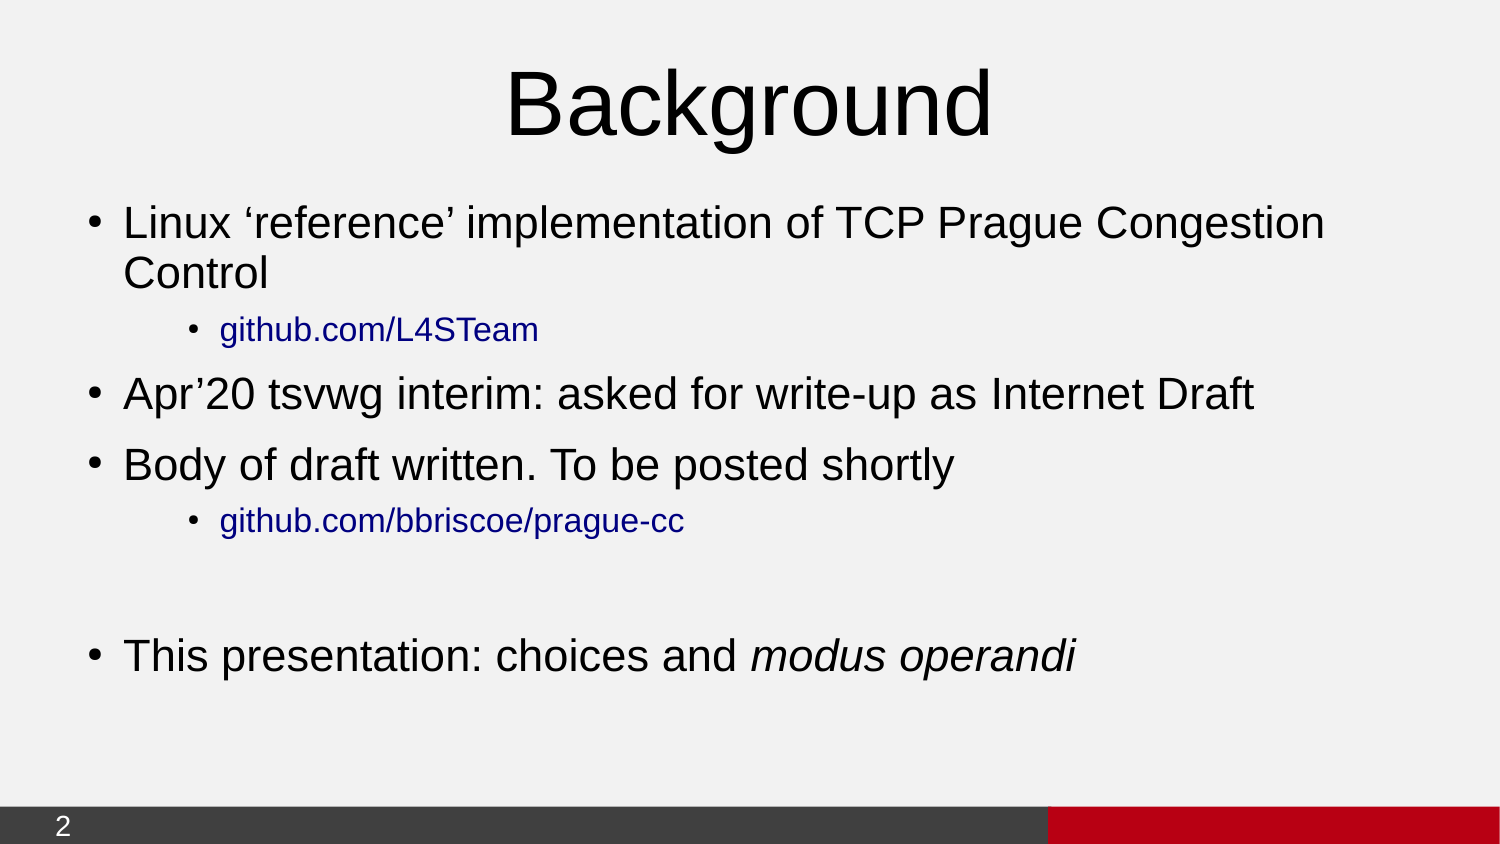

# Background
Linux ‘reference’ implementation of TCP Prague Congestion Control
github.com/L4STeam
Apr’20 tsvwg interim: asked for write-up as Internet Draft
Body of draft written. To be posted shortly
github.com/bbriscoe/prague-cc
This presentation: choices and modus operandi
2